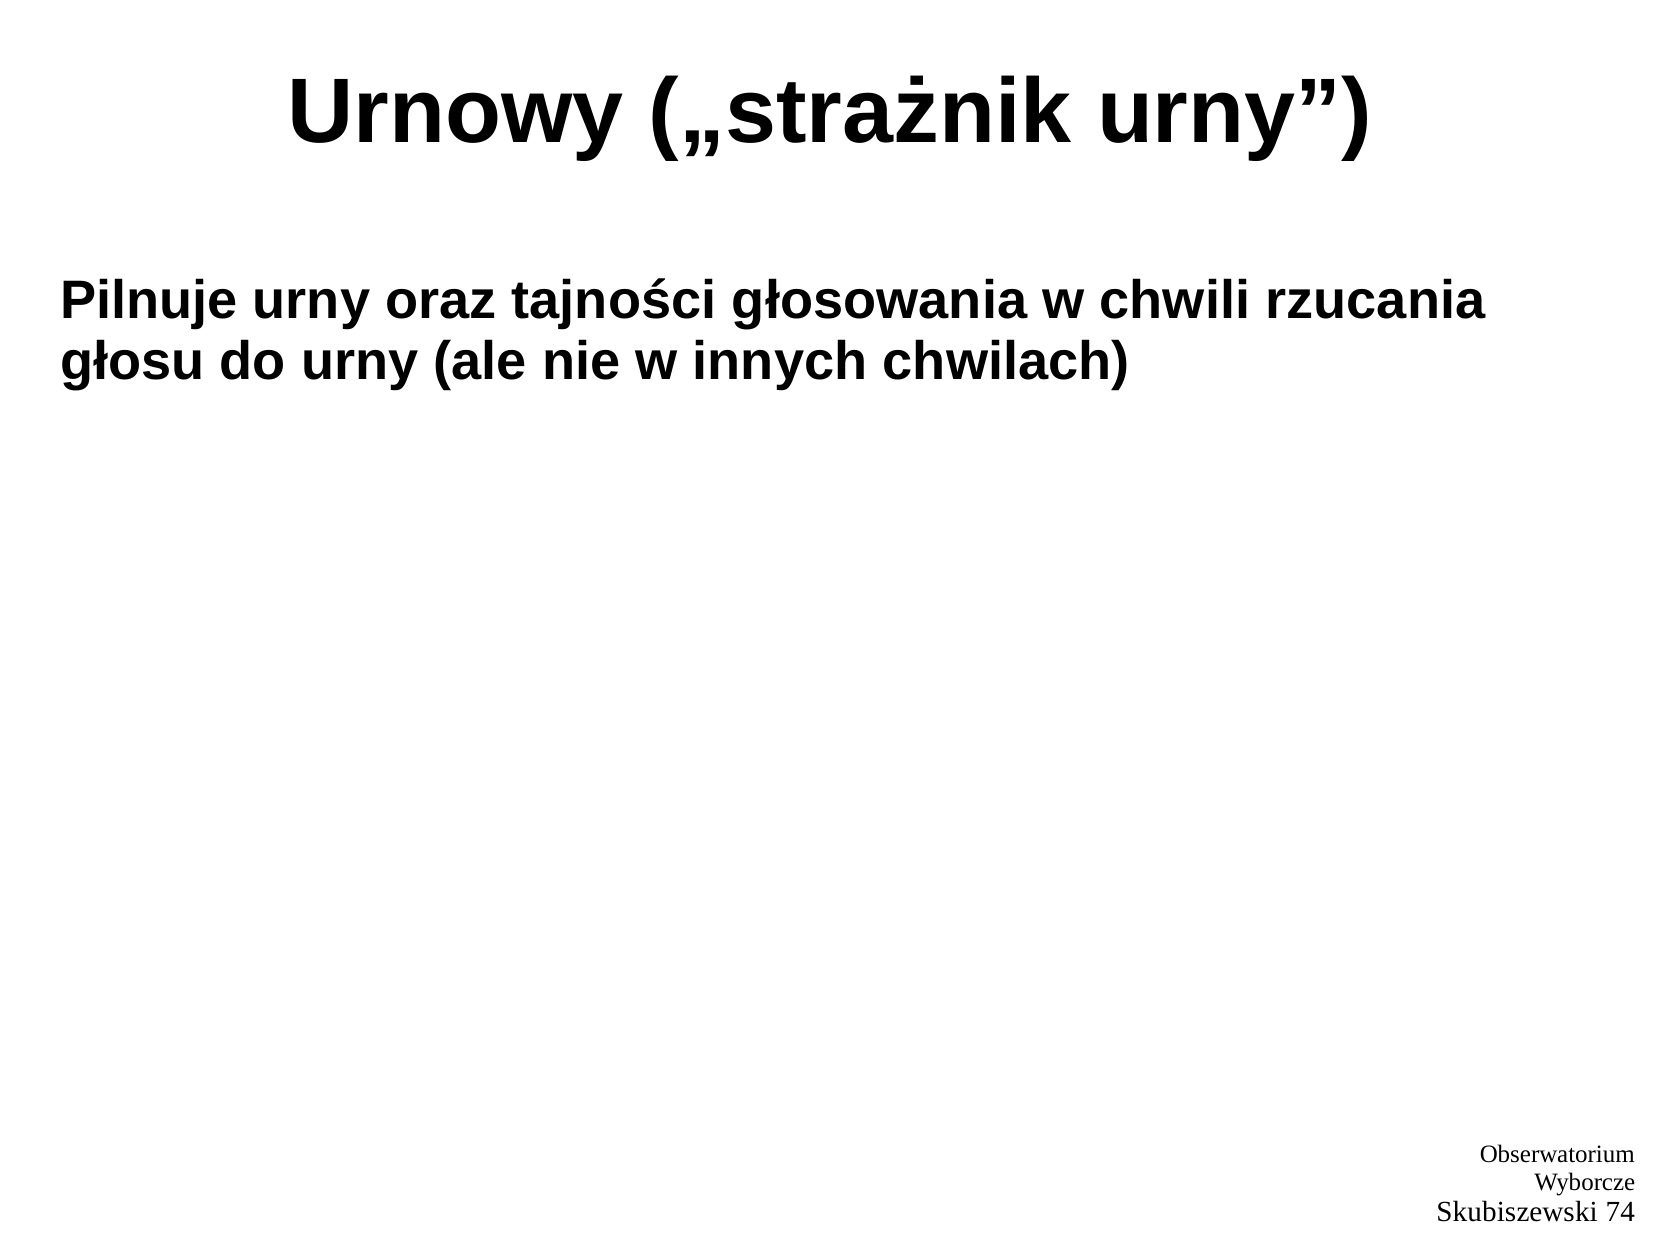

# Urnowy („strażnik urny”)
Pilnuje urny oraz tajności głosowania w chwili rzucania głosu do urny (ale nie w innych chwilach)
74